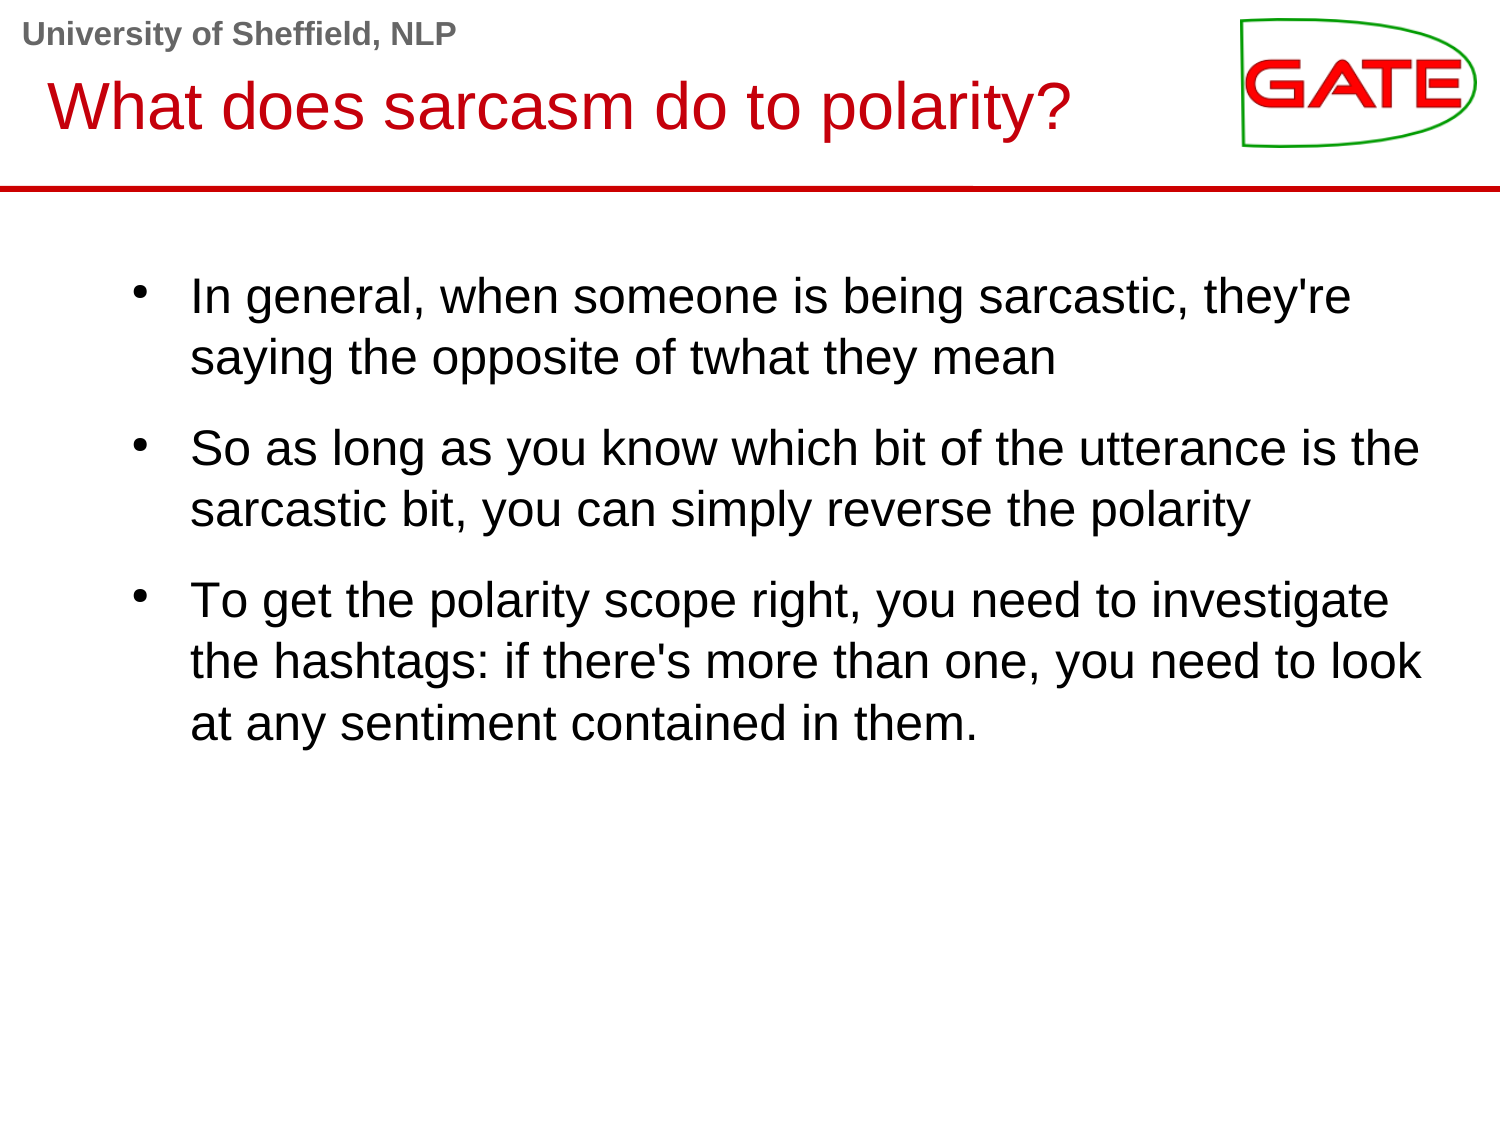

# What does sarcasm do to polarity?
In general, when someone is being sarcastic, they're saying the opposite of twhat they mean
So as long as you know which bit of the utterance is the sarcastic bit, you can simply reverse the polarity
To get the polarity scope right, you need to investigate the hashtags: if there's more than one, you need to look at any sentiment contained in them.